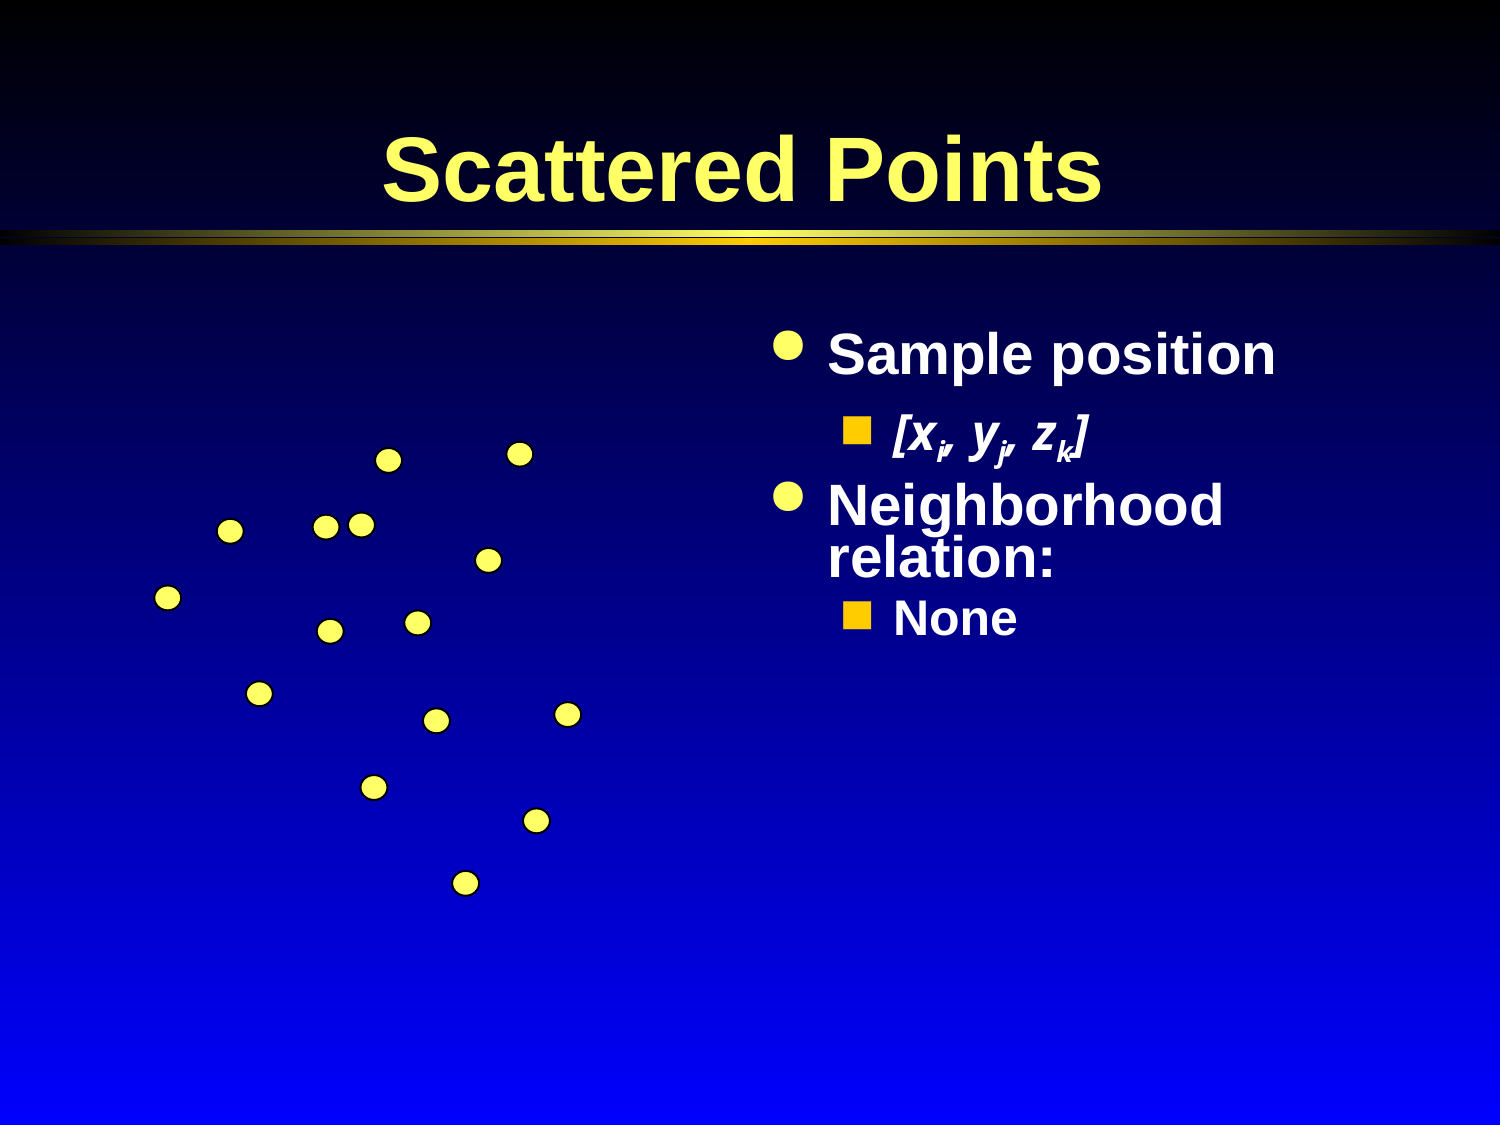

# Scattered Points
Sample position
[xi, yj, zk]
Neighborhood relation:
None